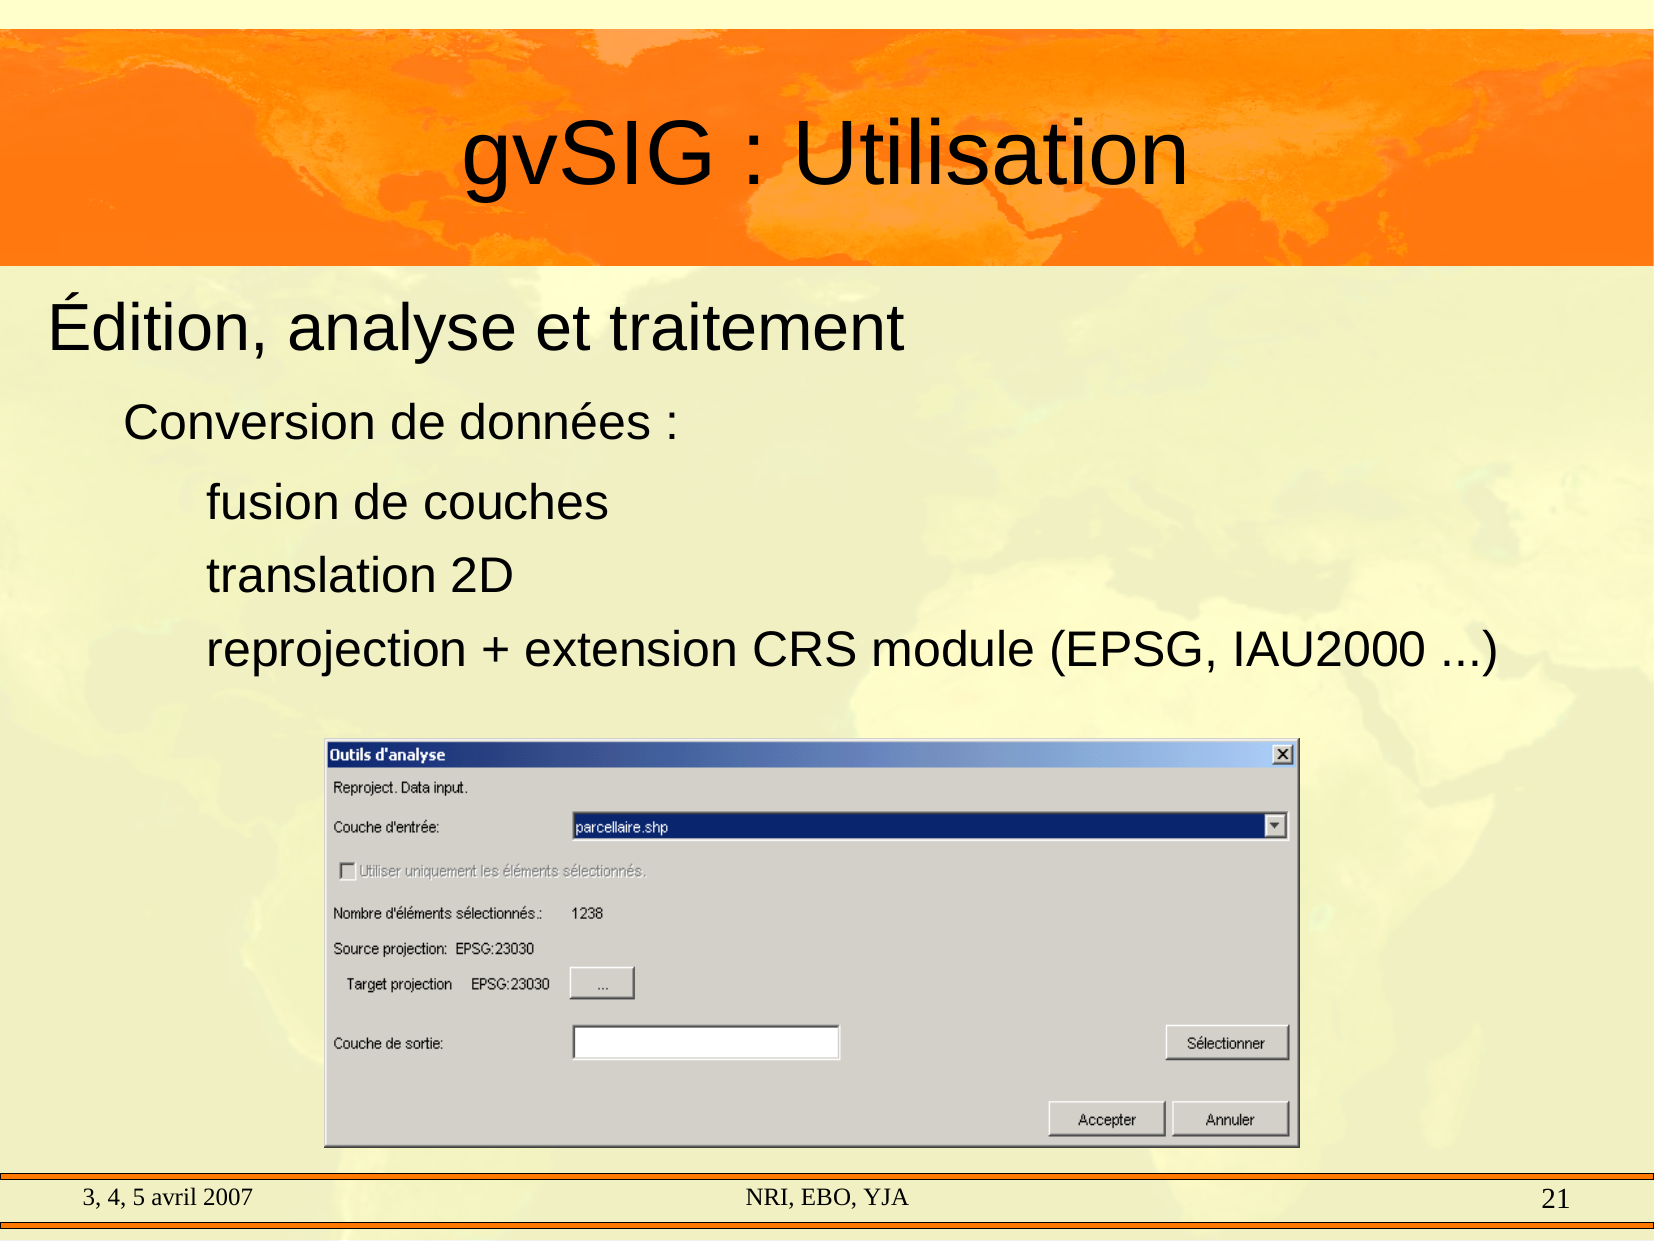

# gvSIG : Utilisation
Édition, analyse et traitement
Conversion de données :
fusion de couches
translation 2D
reprojection + extension CRS module (EPSG, IAU2000 ...)
3, 4, 5 avril 2007
NRI, EBO, YJA
21